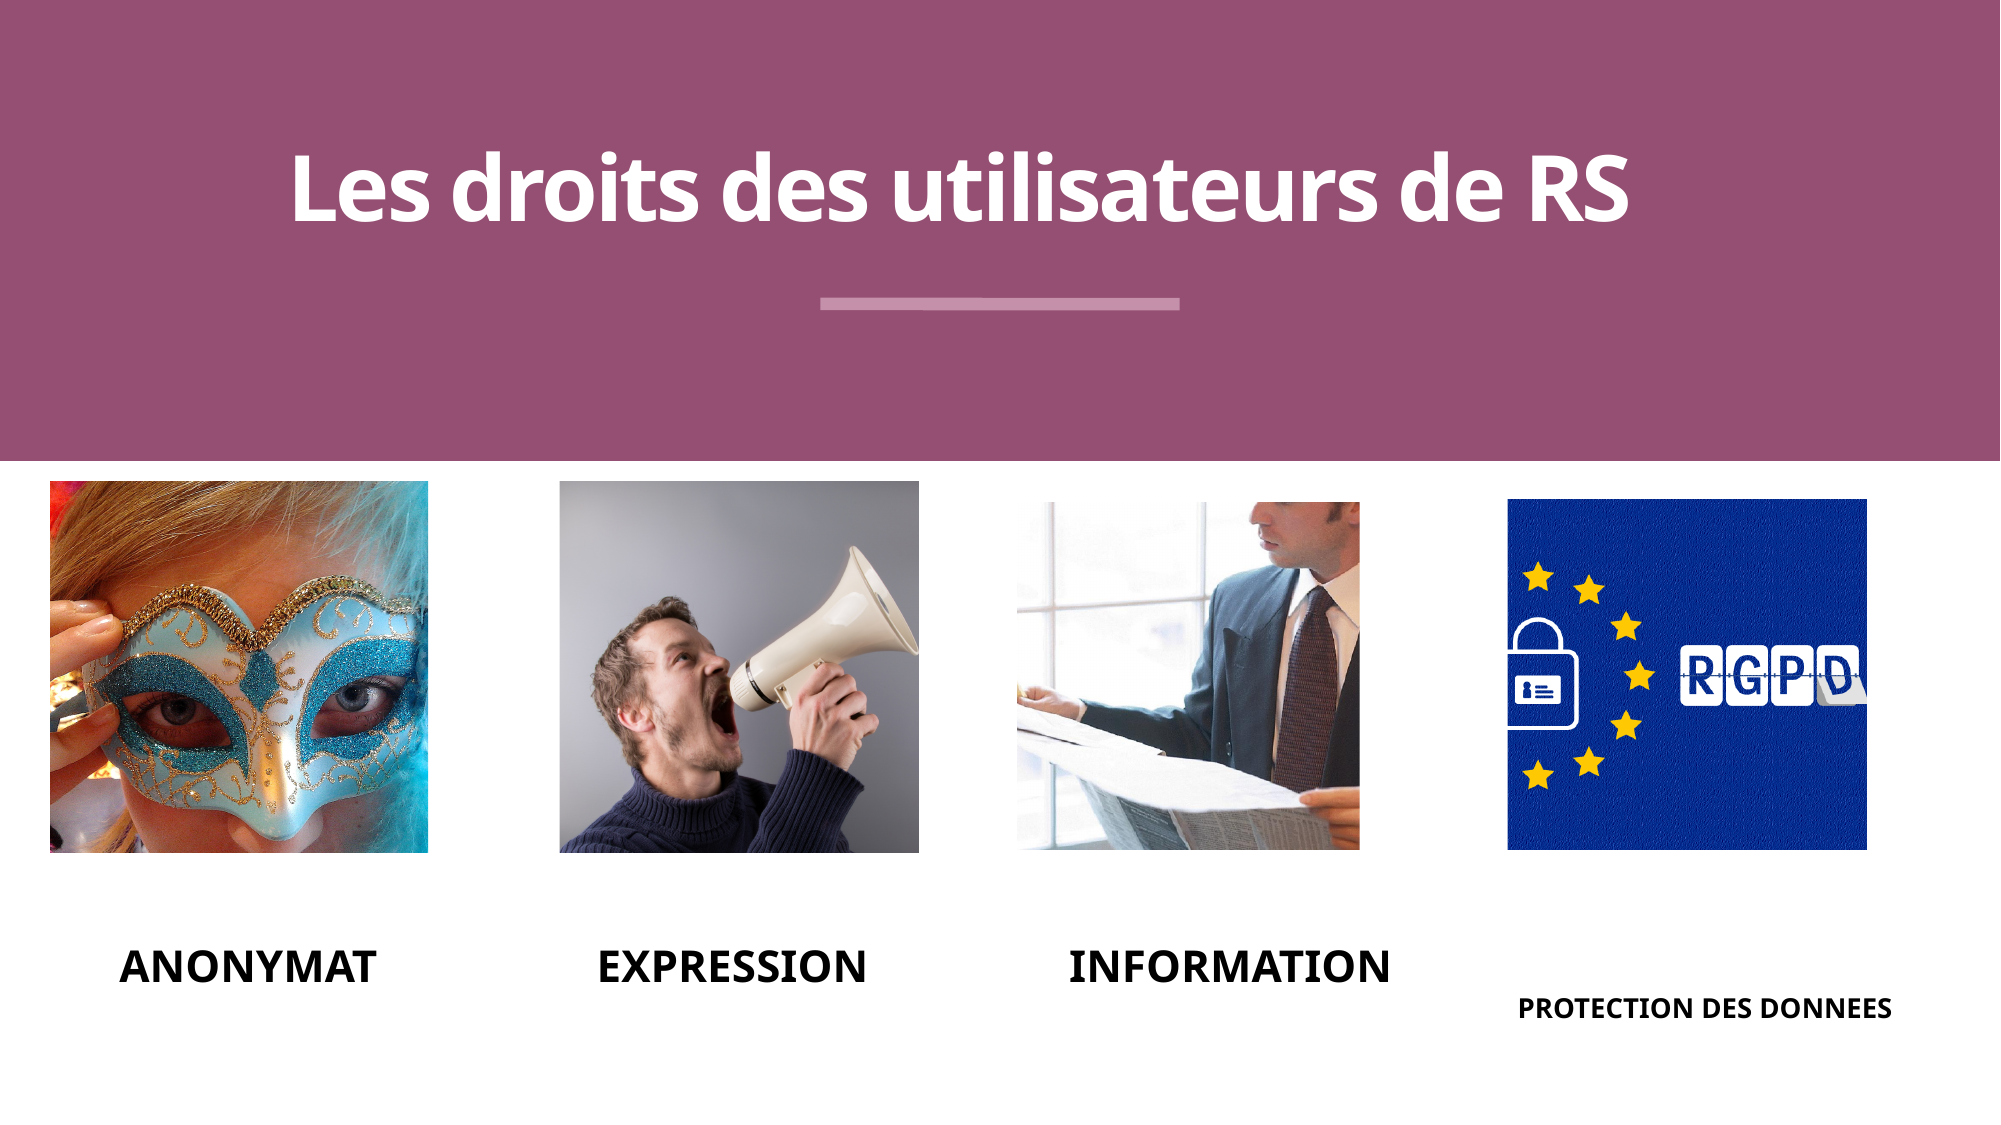

# Les droits des utilisateurs de RS
INFORMATION
ANONYMAT
EXPRESSION
PROTECTION DES DONNEES
Cette photo de Auteur inconnu est fournie sous licence CC BY-NC-ND.
Cette photo de Auteur inconnu est fournie sous licence CC BY.